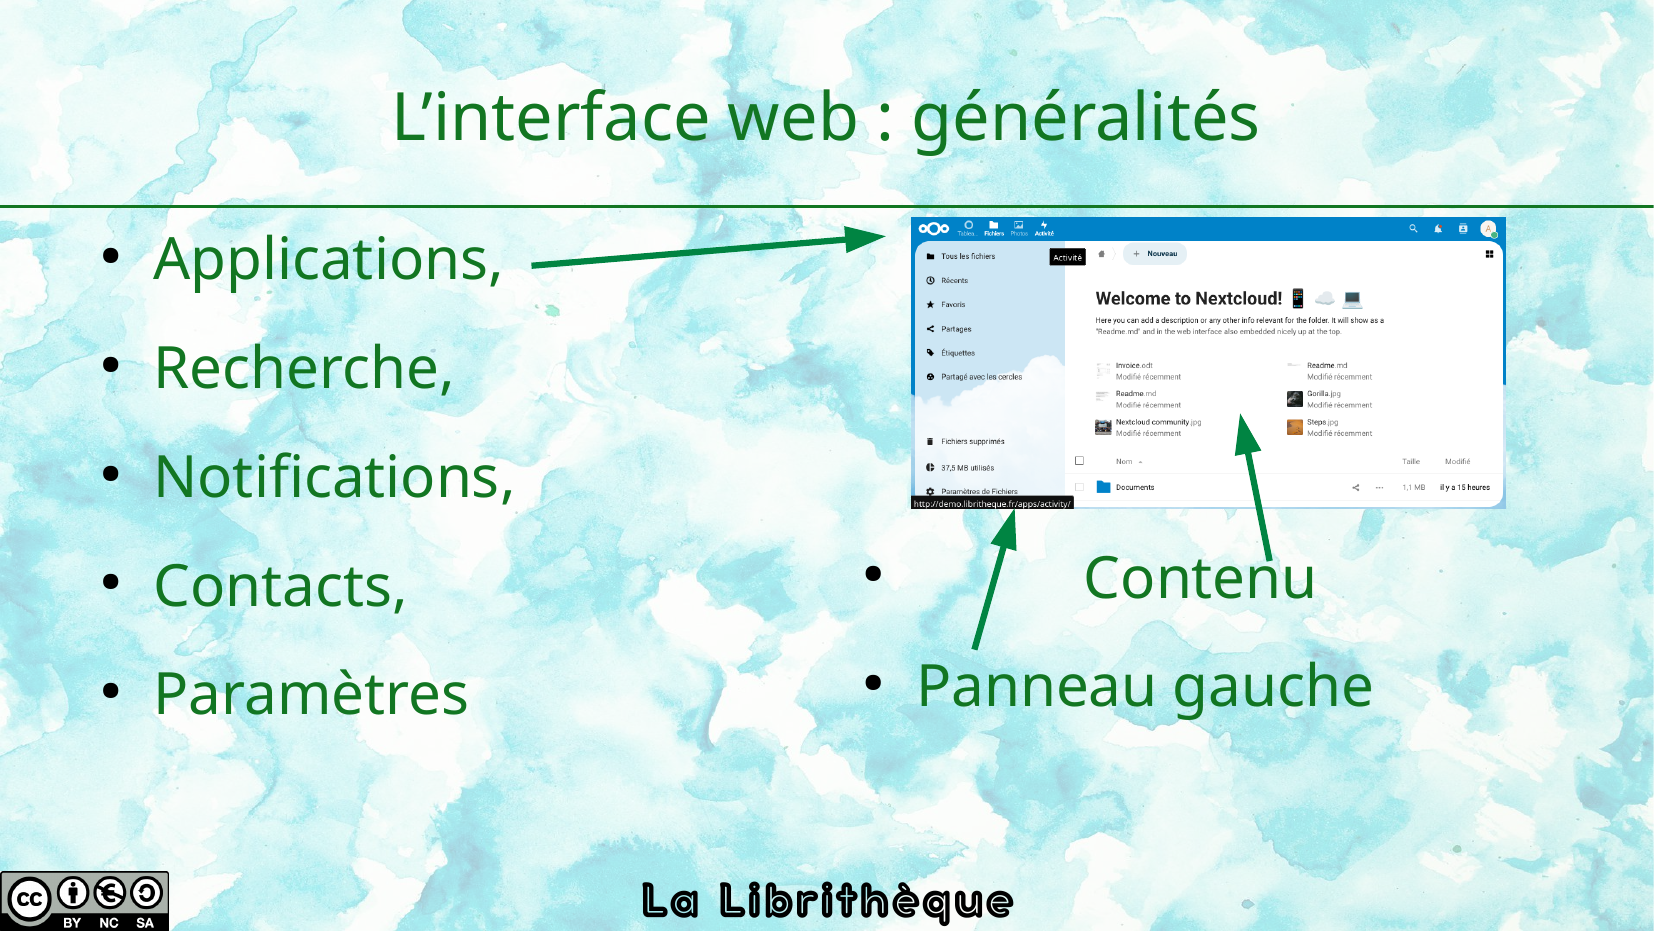

# L’interface web : généralités
Applications,
Recherche,
Notifications,
Contacts,
Paramètres
 Contenu
Panneau gauche